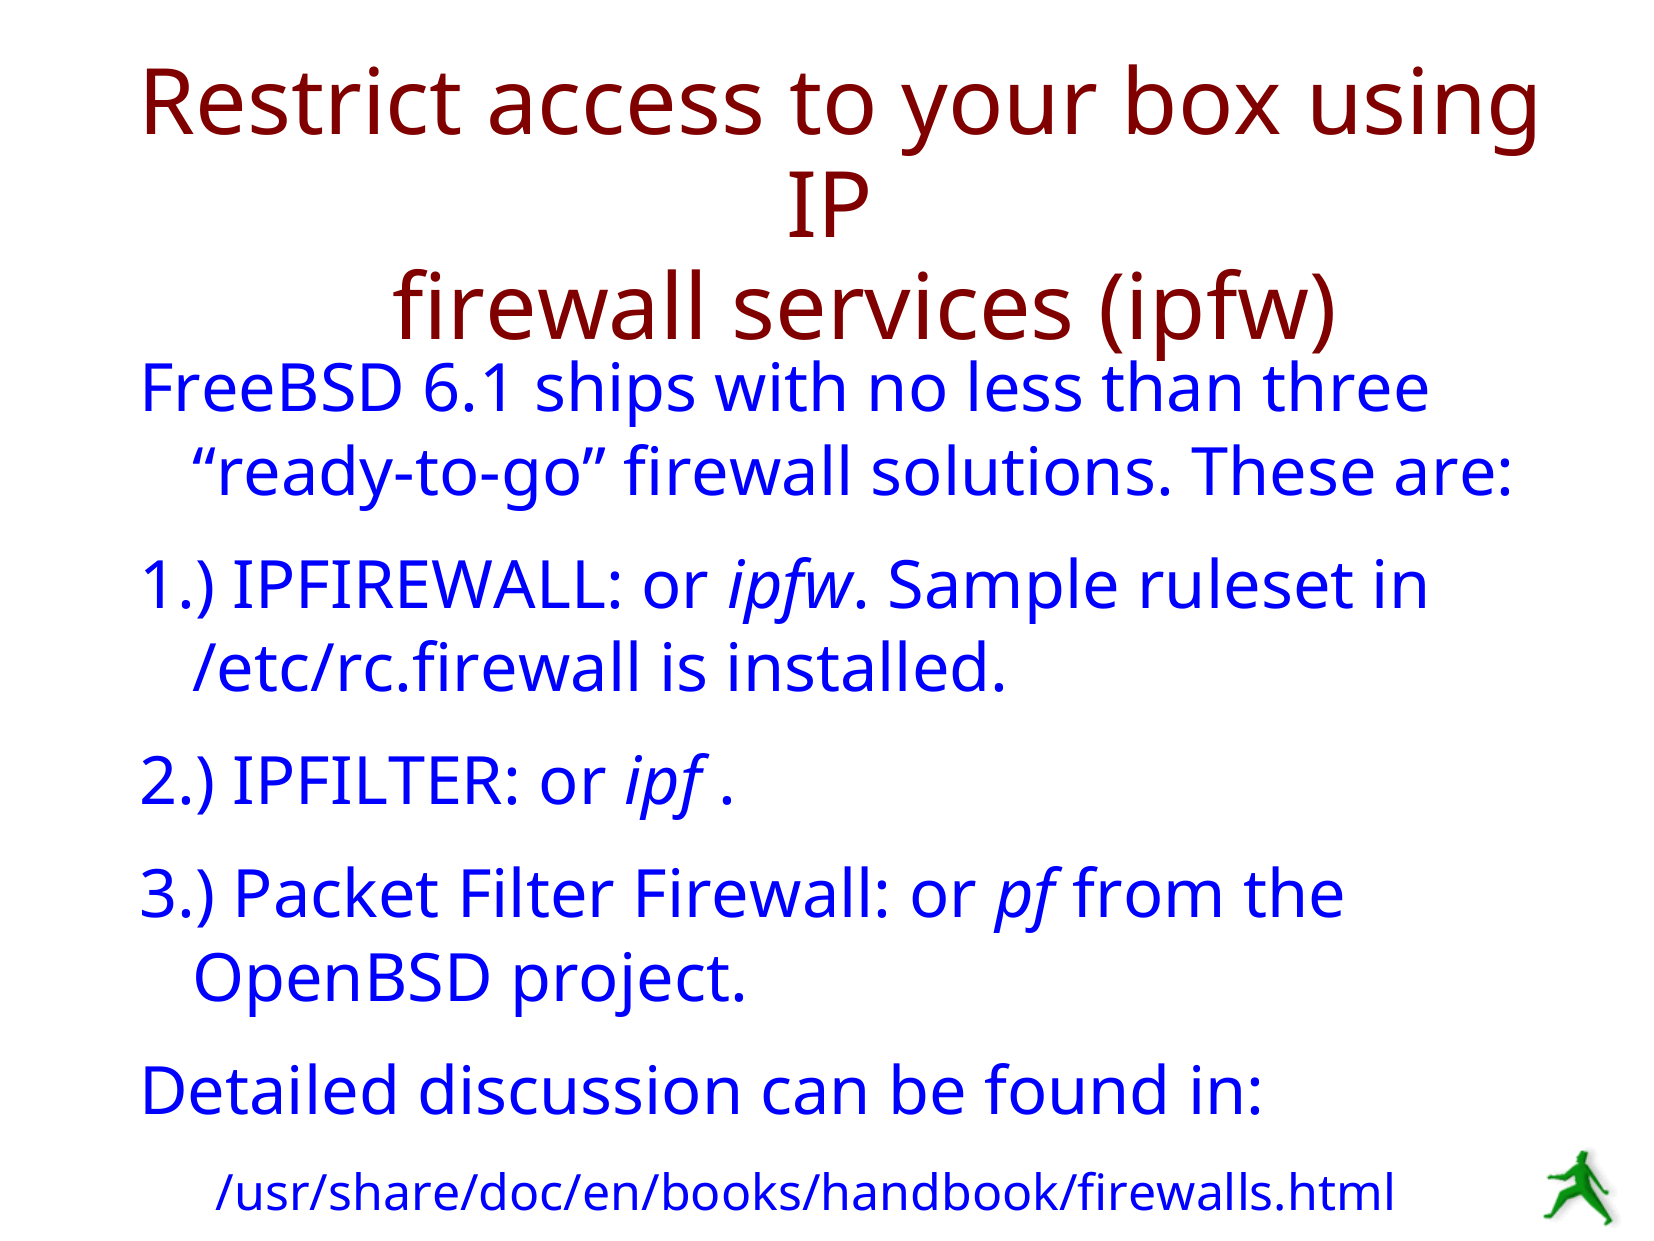

# Restrict access to your box using IP firewall services (ipfw)
FreeBSD 6.1 ships with no less than three “ready-to-go” firewall solutions. These are:
1.) IPFIREWALL: or ipfw. Sample ruleset in /etc/rc.firewall is installed.
2.) IPFILTER: or ipf .
3.) Packet Filter Firewall: or pf from the OpenBSD project.
Detailed discussion can be found in:
/usr/share/doc/en/books/handbook/firewalls.html